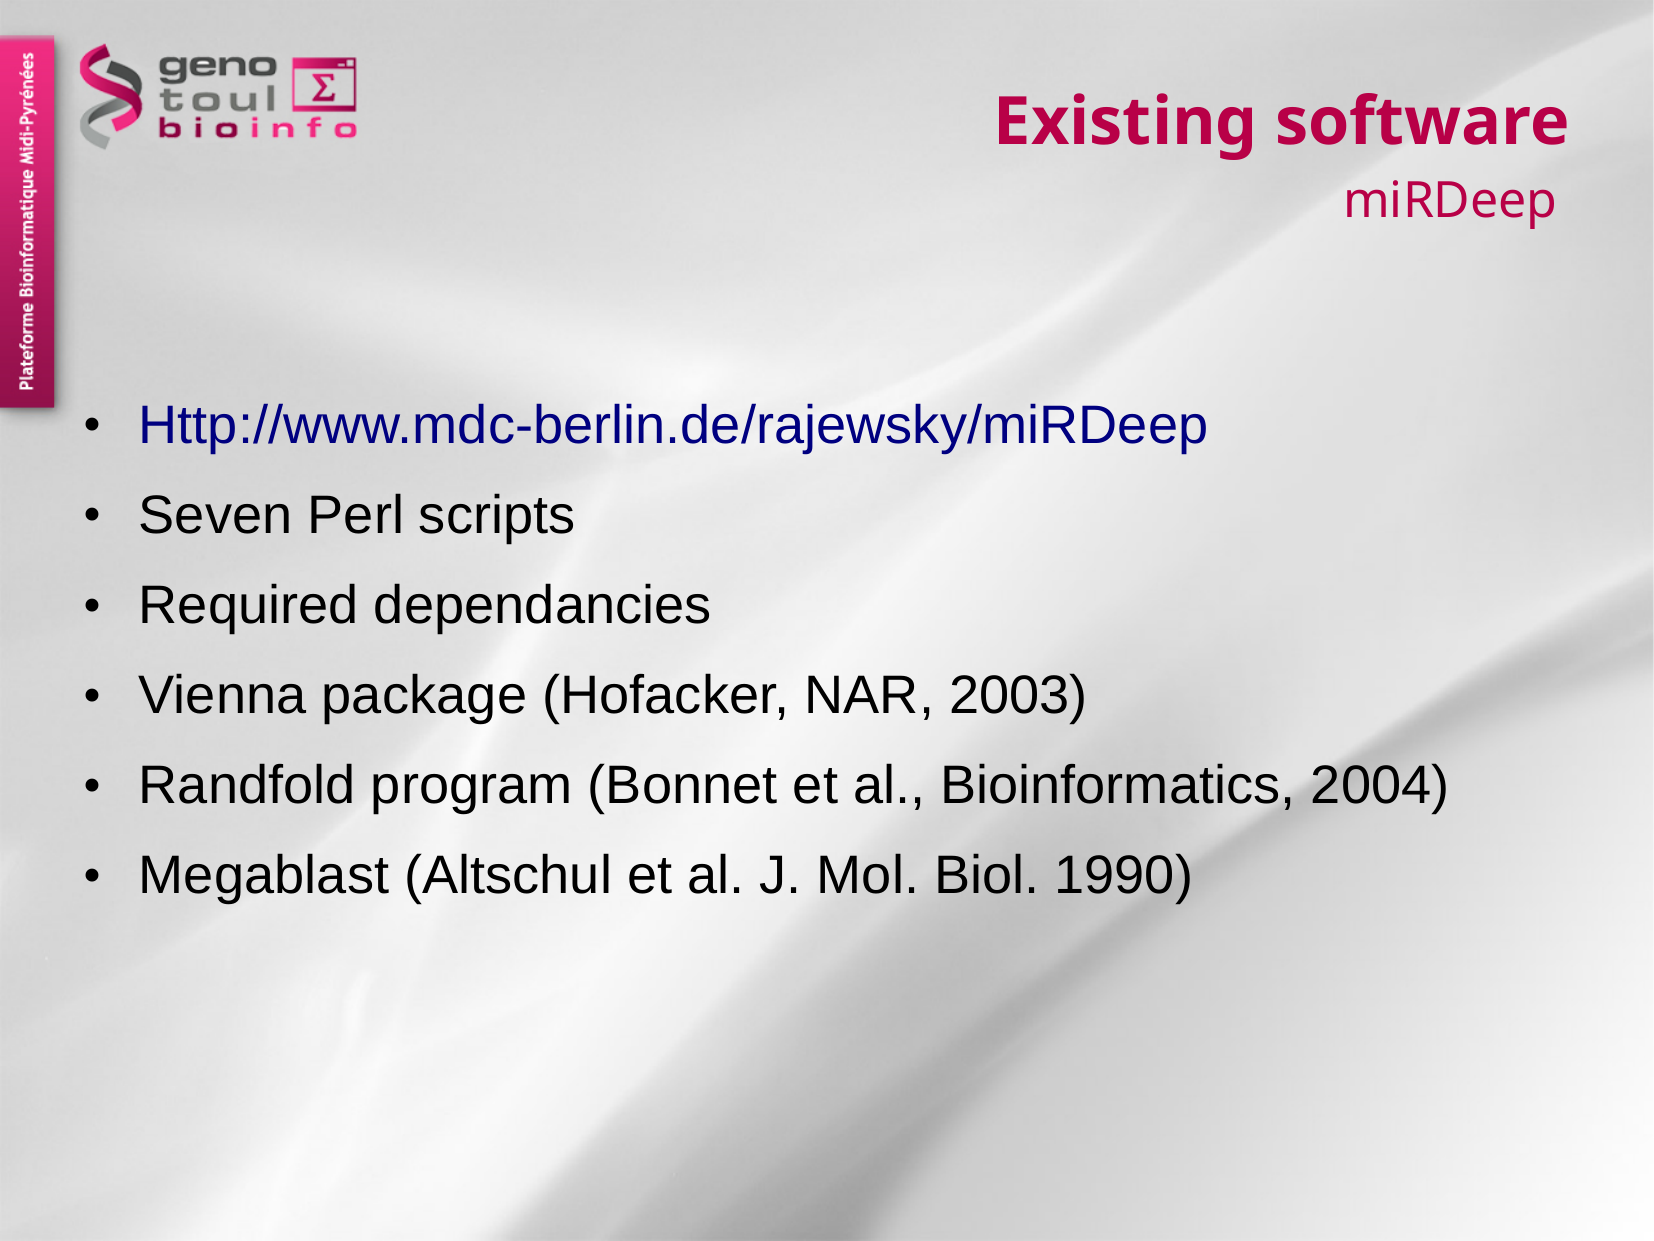

# Existing software miRDeep
Http://www.mdc-berlin.de/rajewsky/miRDeep
Seven Perl scripts
Required dependancies
Vienna package (Hofacker, NAR, 2003)
Randfold program (Bonnet et al., Bioinformatics, 2004)
Megablast (Altschul et al. J. Mol. Biol. 1990)